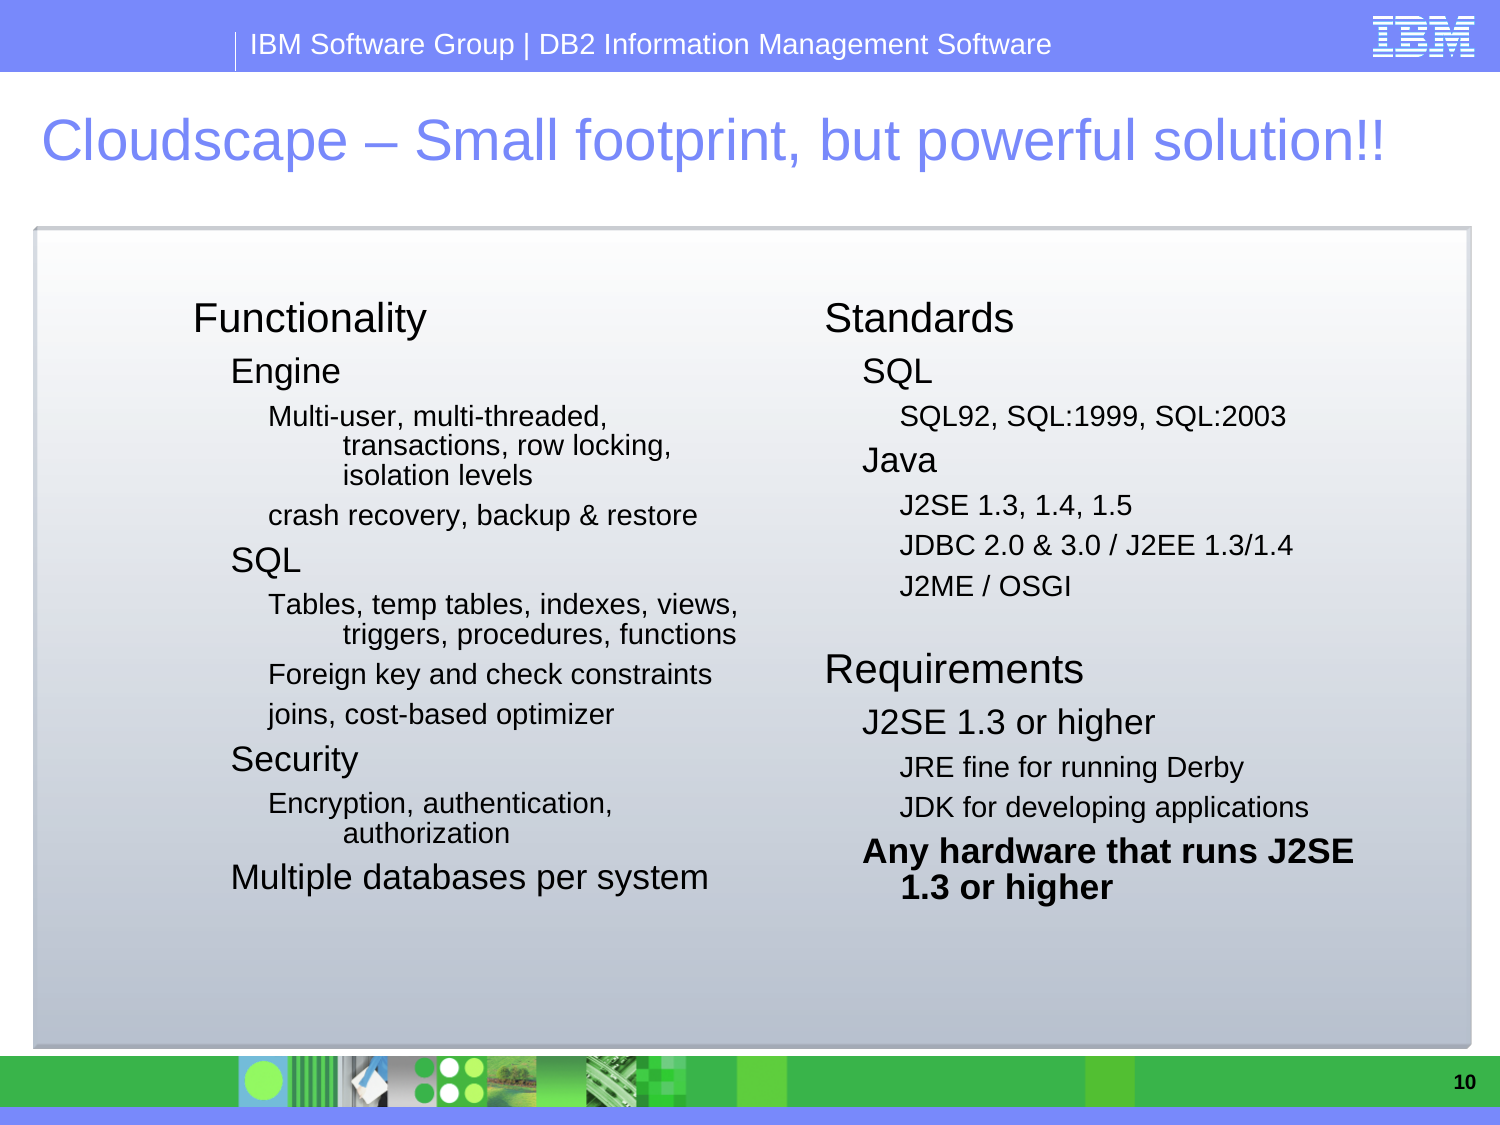

# Cloudscape – Small footprint, but powerful solution!!
Functionality
Engine
Multi-user, multi-threaded, transactions, row locking, isolation levels
crash recovery, backup & restore
SQL
Tables, temp tables, indexes, views, triggers, procedures, functions
Foreign key and check constraints
joins, cost-based optimizer
Security
Encryption, authentication, authorization
Multiple databases per system
Standards
SQL
SQL92, SQL:1999, SQL:2003
Java
J2SE 1.3, 1.4, 1.5
JDBC 2.0 & 3.0 / J2EE 1.3/1.4
J2ME / OSGI
Requirements
J2SE 1.3 or higher
JRE fine for running Derby
JDK for developing applications
Any hardware that runs J2SE 1.3 or higher
10